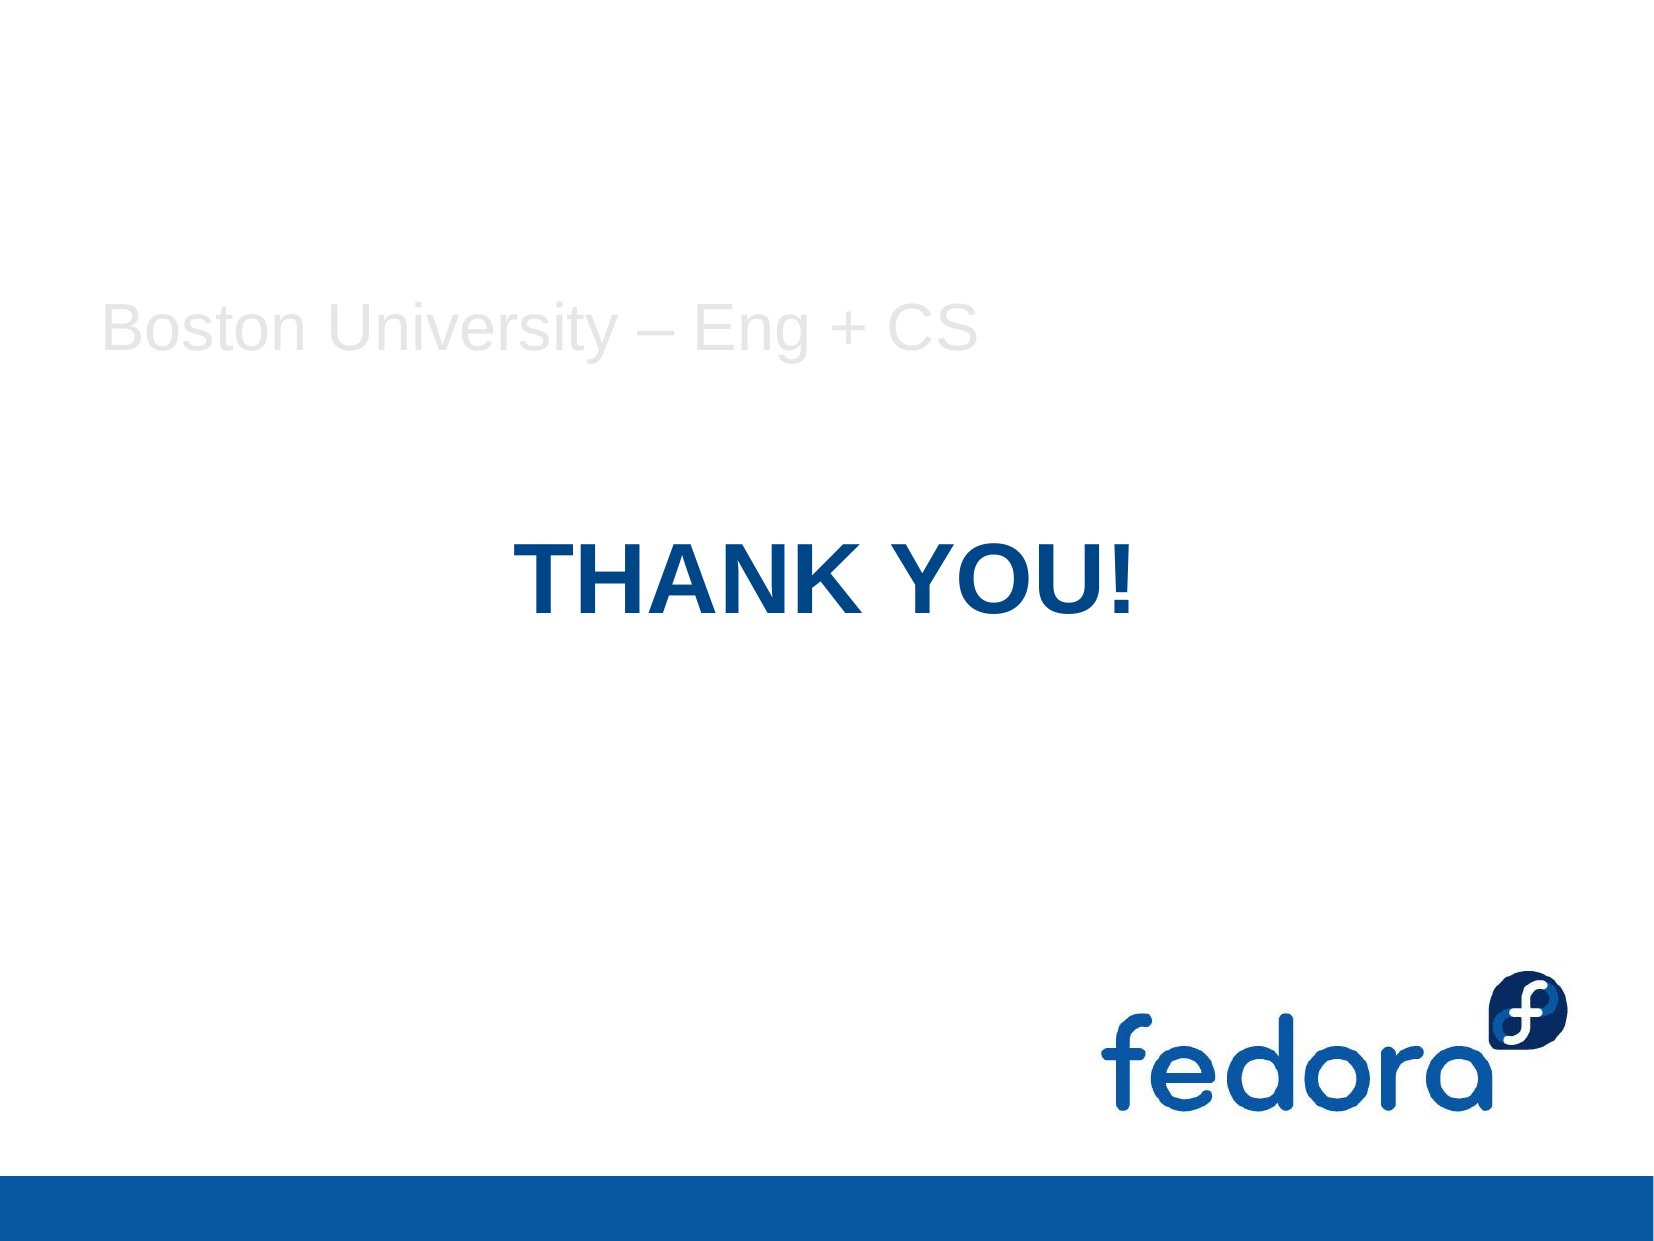

# THANK YOU!
Boston University – Eng + CS